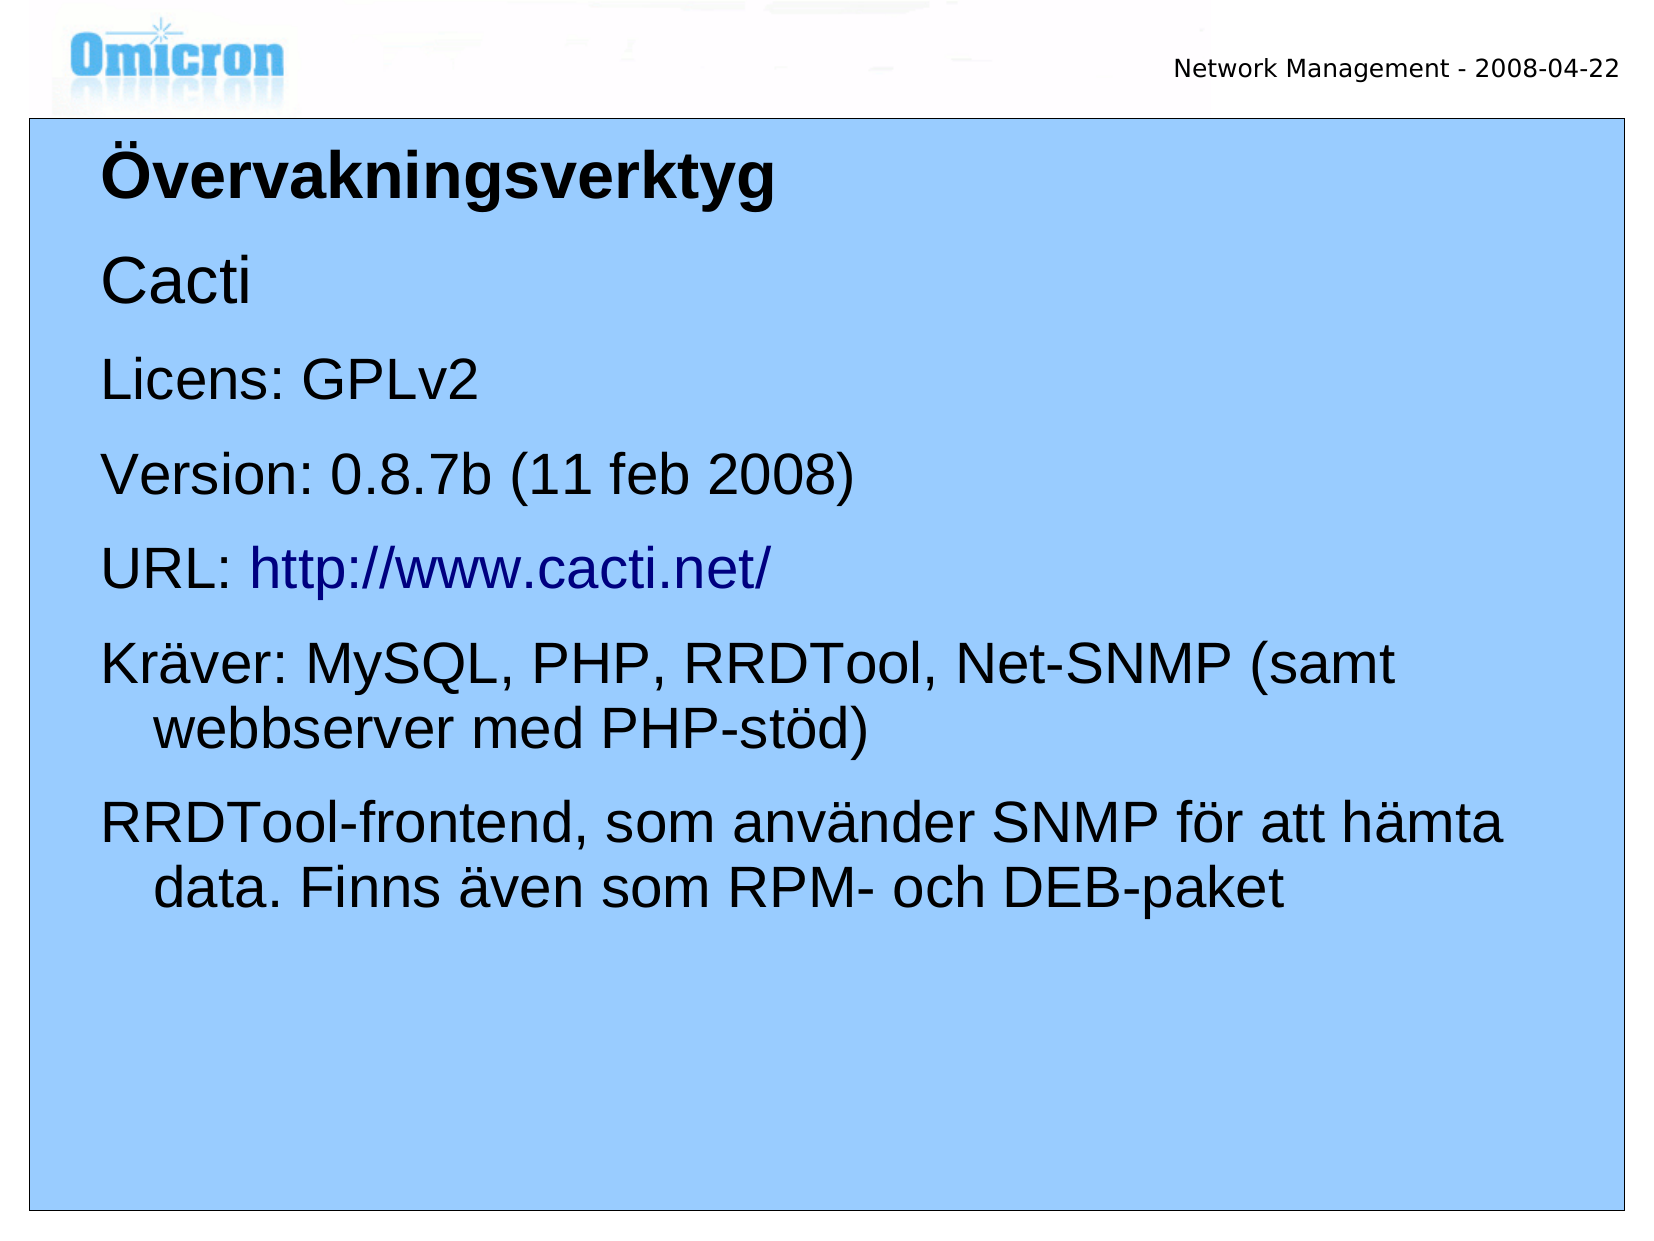

Network Management - 2008-04-22
Övervakningsverktyg
Cacti
Licens: GPLv2
Version: 0.8.7b (11 feb 2008)
URL: http://www.cacti.net/
Kräver: MySQL, PHP, RRDTool, Net-SNMP (samt webbserver med PHP-stöd)
RRDTool-frontend, som använder SNMP för att hämta data. Finns även som RPM- och DEB-paket
#